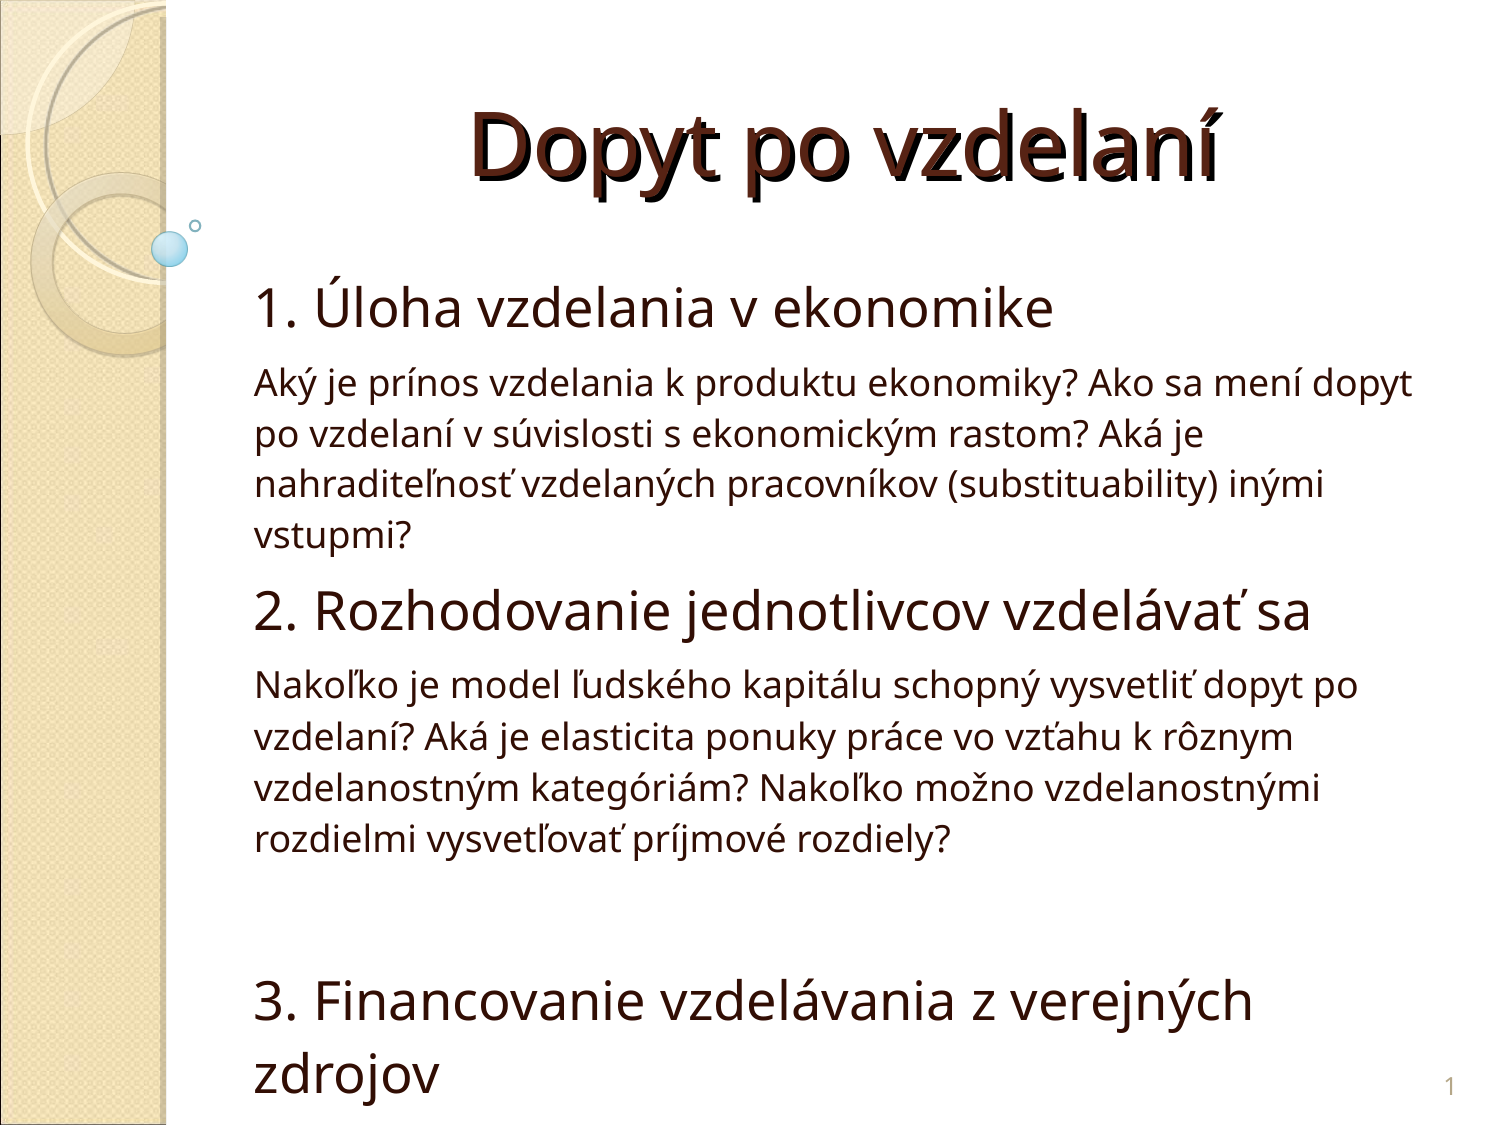

# Dopyt po vzdelaní
1. Úloha vzdelania v ekonomike
Aký je prínos vzdelania k produktu ekonomiky? Ako sa mení dopyt po vzdelaní v súvislosti s ekonomickým rastom? Aká je nahraditeľnosť vzdelaných pracovníkov (substituability) inými vstupmi?
2. Rozhodovanie jednotlivcov vzdelávať sa
Nakoľko je model ľudského kapitálu schopný vysvetliť dopyt po vzdelaní? Aká je elasticita ponuky práce vo vzťahu k rôznym vzdelanostným kategóriám? Nakoľko možno vzdelanostnými rozdielmi vysvetľovať príjmové rozdiely?
3. Financovanie vzdelávania z verejných zdrojov
Čo determinuje verejné financovanie vzdelania?